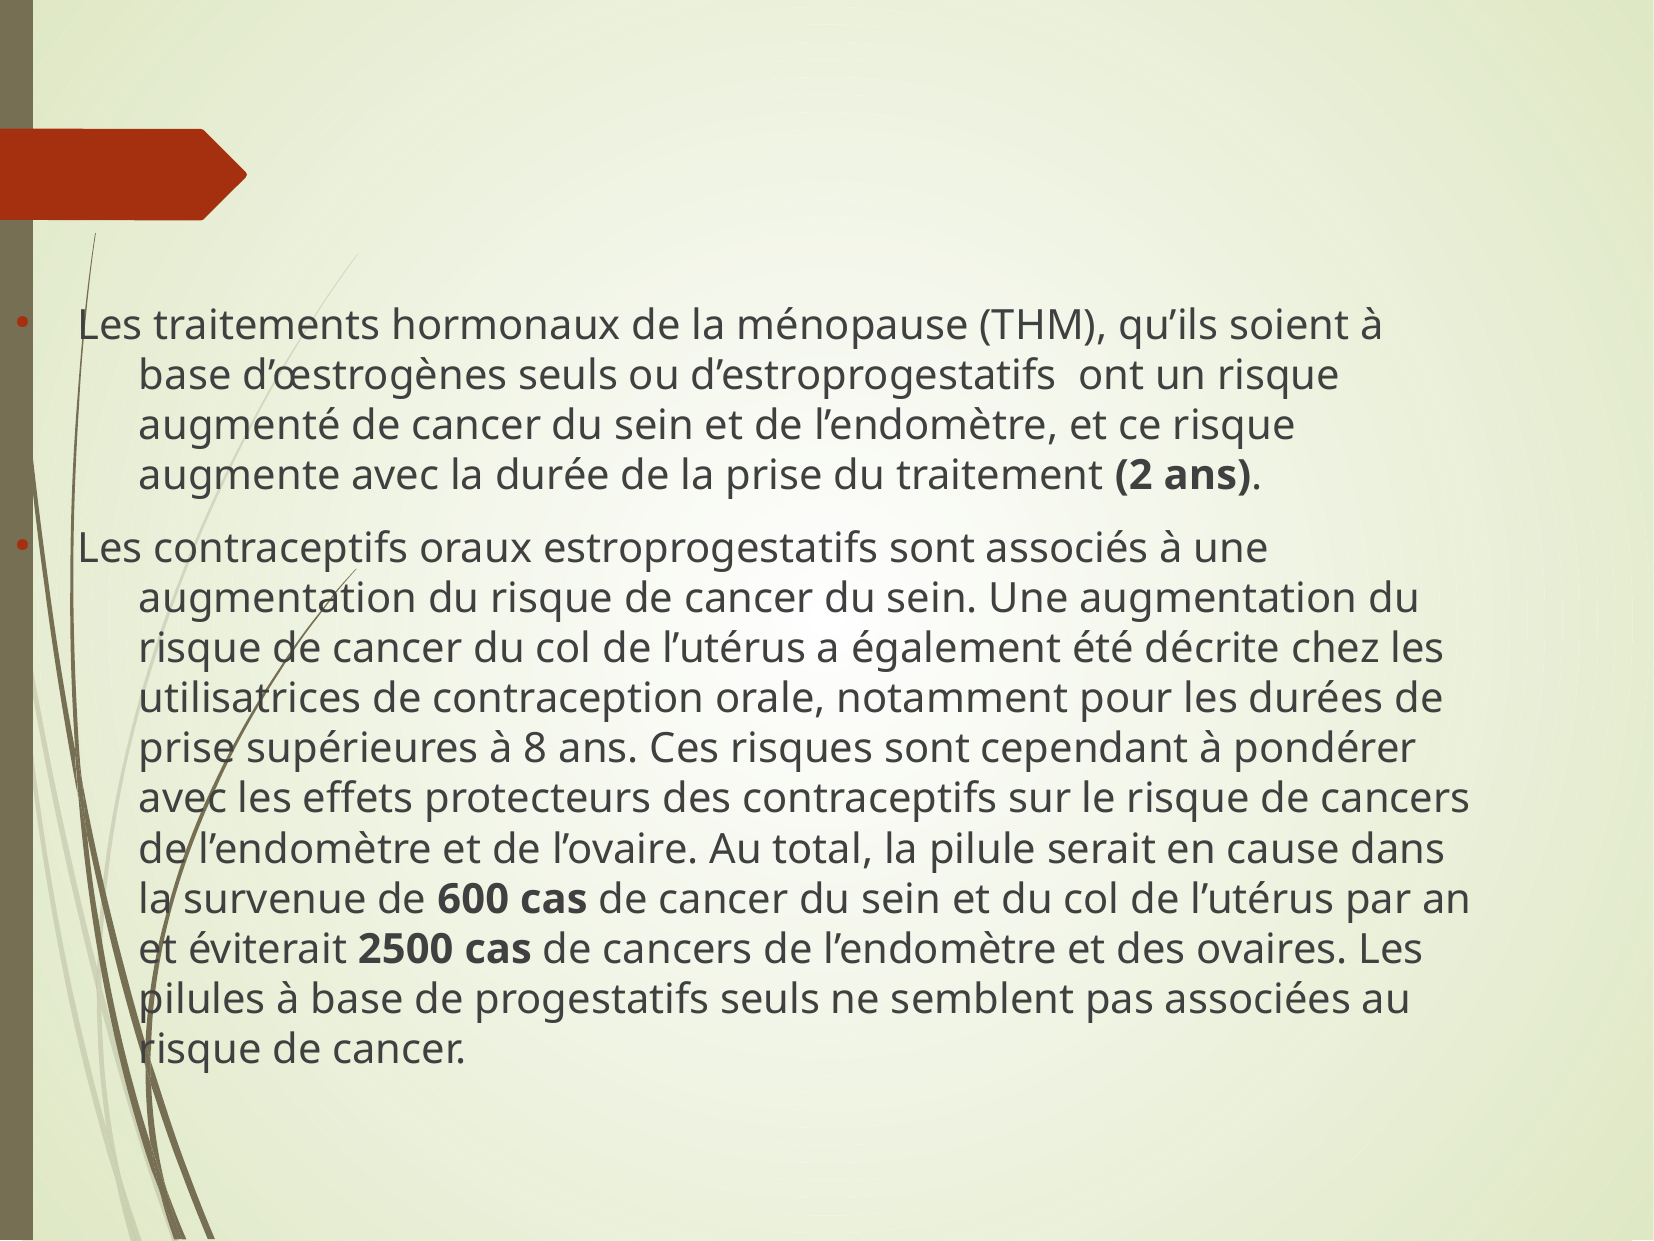

# Les traitements hormonaux de la ménopause (THM), qu’ils soient à base d’œstrogènes seuls ou d’estroprogestatifs ont un risque augmenté de cancer du sein et de l’endomètre, et ce risque augmente avec la durée de la prise du traitement (2 ans).
Les contraceptifs oraux estroprogestatifs sont associés à une augmentation du risque de cancer du sein. Une augmentation du risque de cancer du col de l’utérus a également été décrite chez les utilisatrices de contraception orale, notamment pour les durées de prise supérieures à 8 ans. Ces risques sont cependant à pondérer avec les effets protecteurs des contraceptifs sur le risque de cancers de l’endomètre et de l’ovaire. Au total, la pilule serait en cause dans la survenue de 600 cas de cancer du sein et du col de l’utérus par an et éviterait 2500 cas de cancers de l’endomètre et des ovaires. Les pilules à base de progestatifs seuls ne semblent pas associées au risque de cancer.